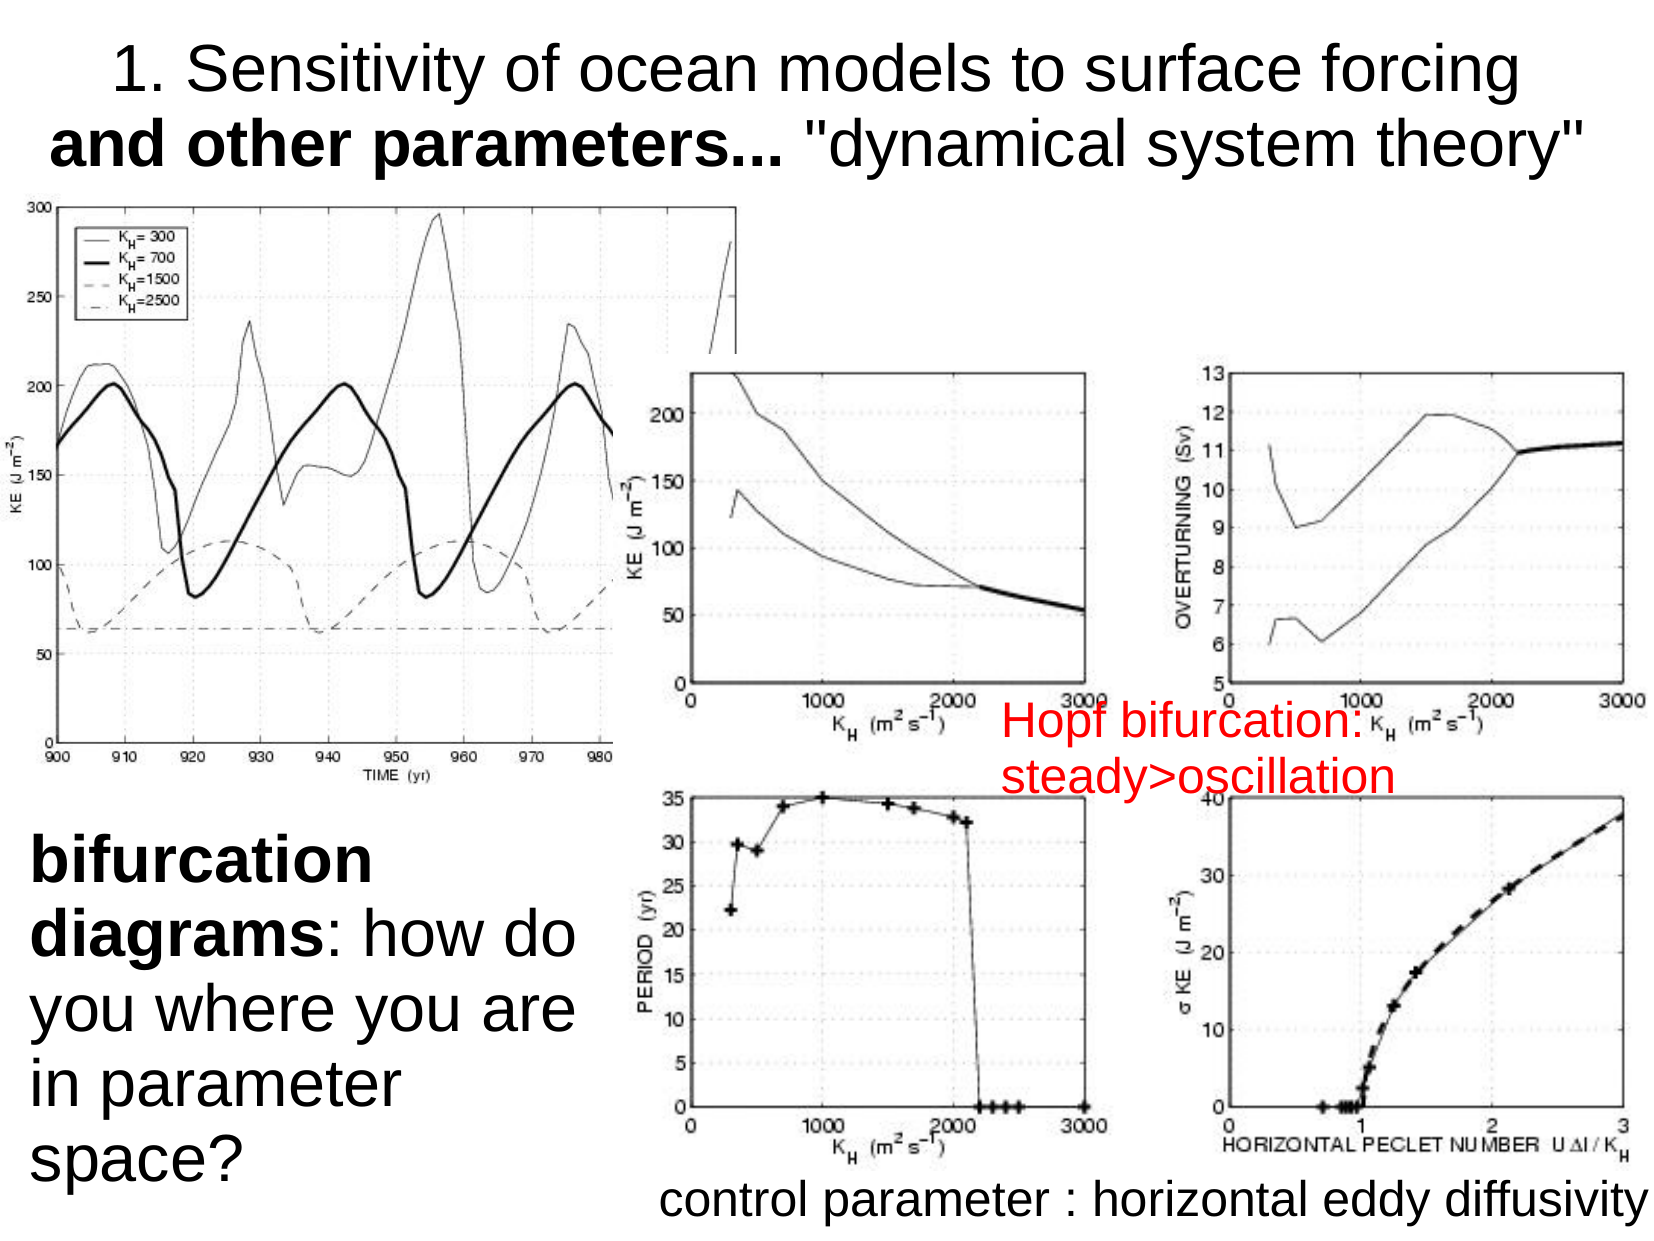

# 1. Sensitivity of ocean models to surface forcing and other parameters... "dynamical system theory"
Hopf bifurcation:
steady>oscillation
bifurcation diagrams: how do you where you are in parameter space?
control parameter : horizontal eddy diffusivity